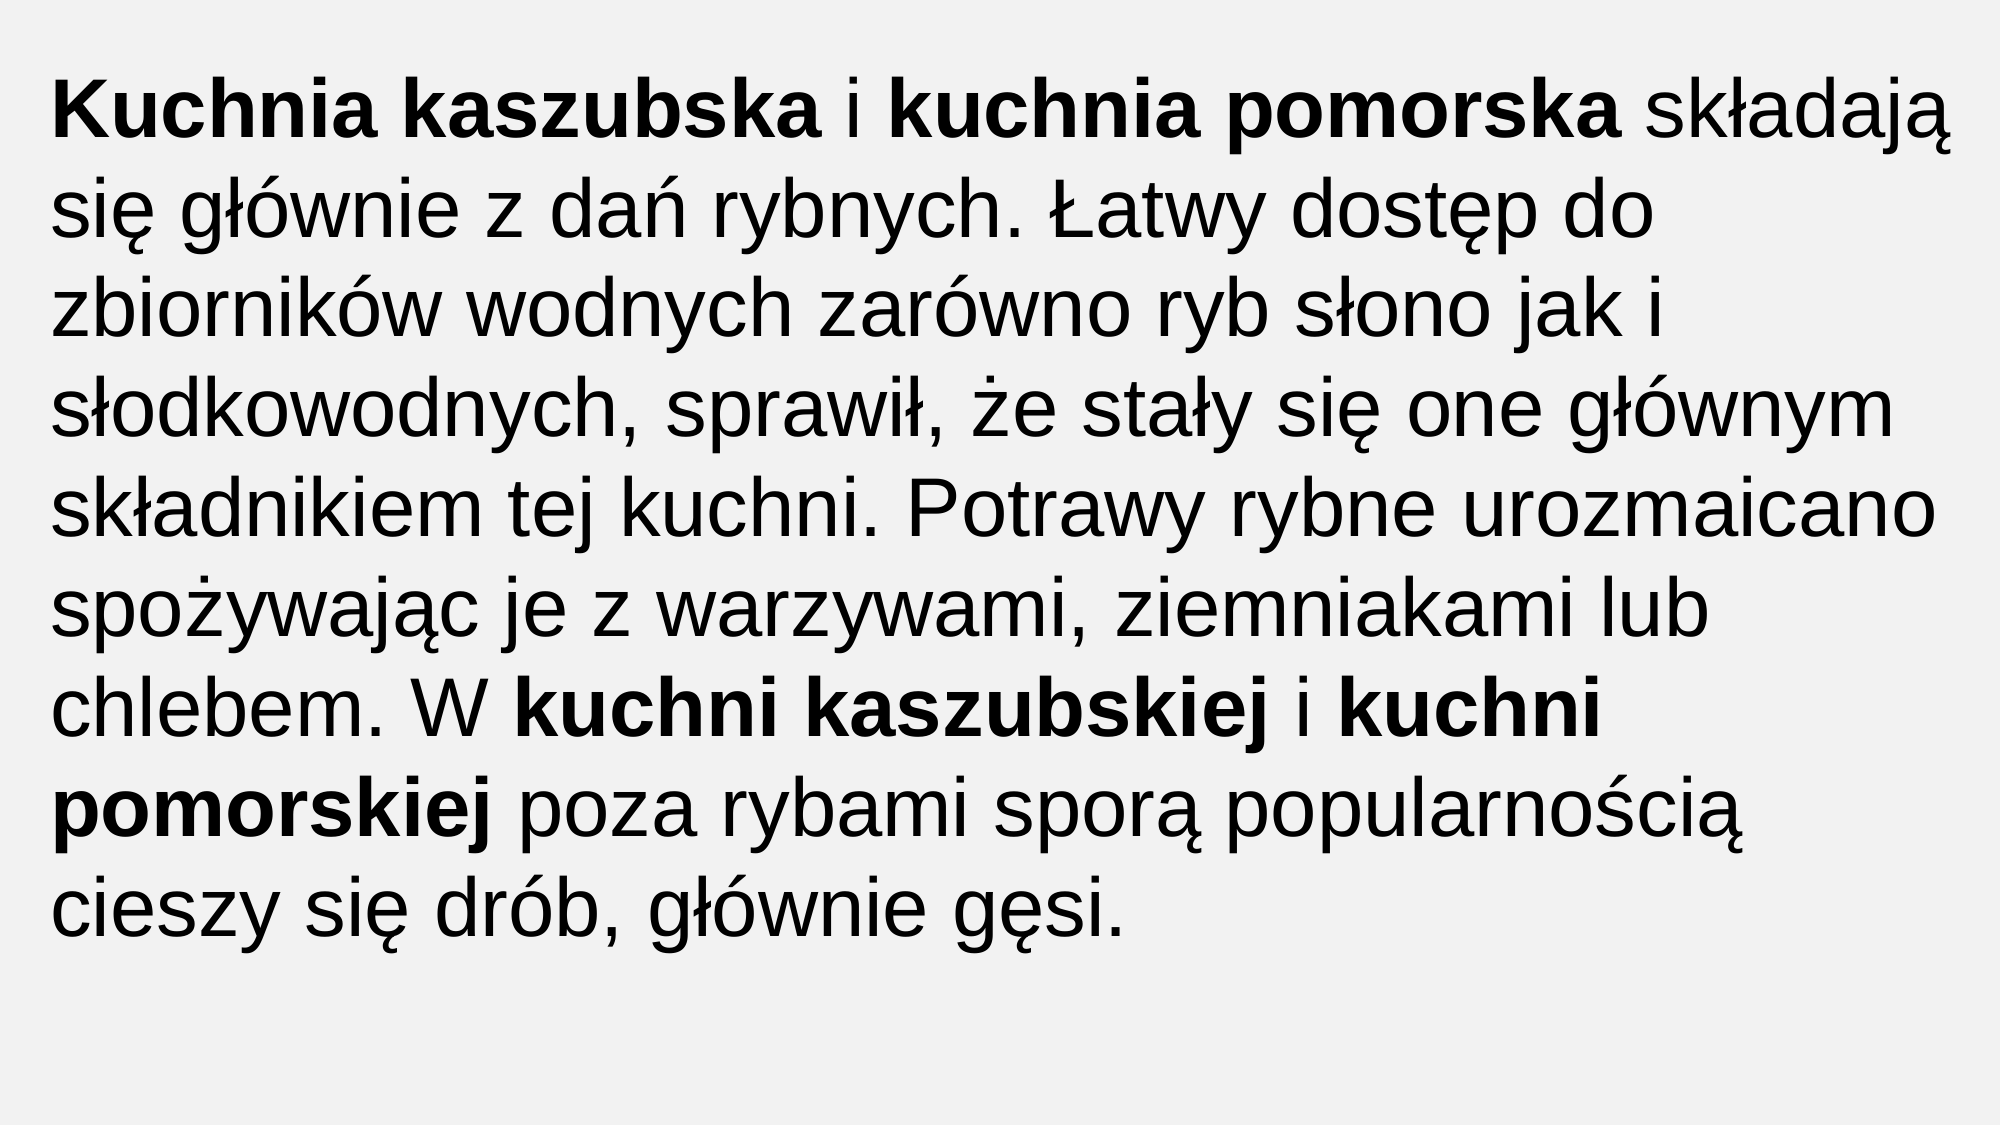

Kuchnia kaszubska i kuchnia pomorska składają się głównie z dań rybnych. Łatwy dostęp do zbiorników wodnych zarówno ryb słono jak i słodkowodnych, sprawił, że stały się one głównym składnikiem tej kuchni. Potrawy rybne urozmaicano spożywając je z warzywami, ziemniakami lub chlebem. W kuchni kaszubskiej i kuchni pomorskiej poza rybami sporą popularnością cieszy się drób, głównie gęsi.